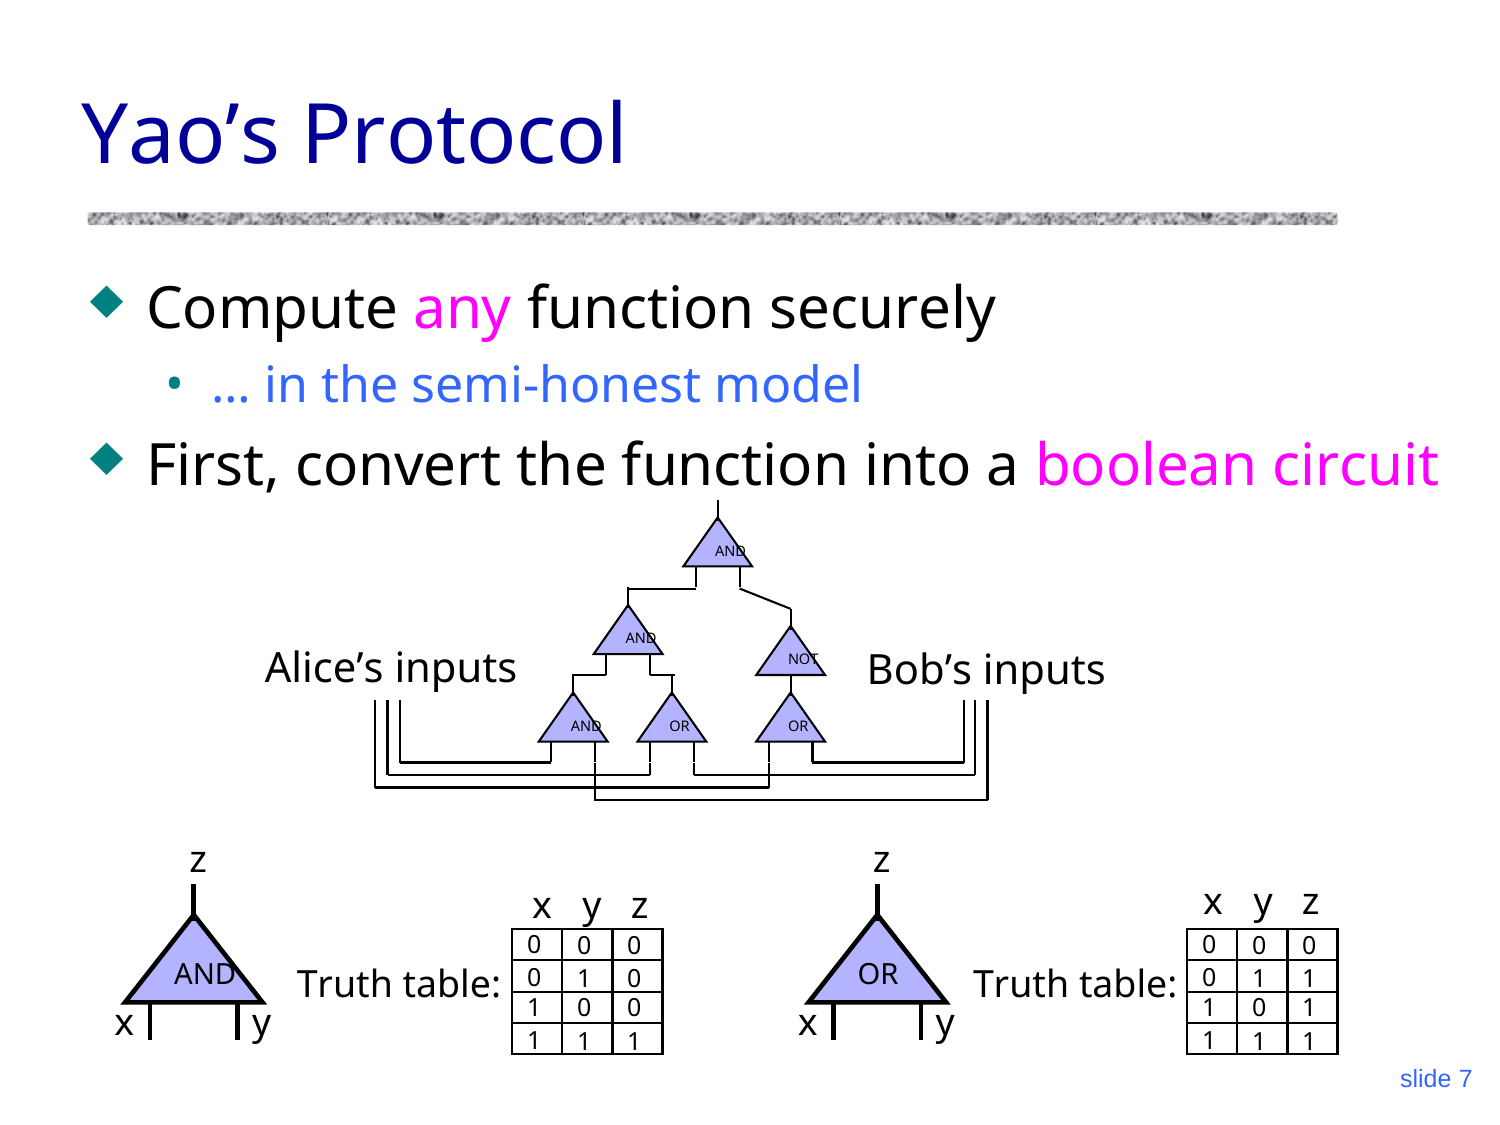

# Yao’s Protocol
Compute any function securely
… in the semi-honest model
First, convert the function into a boolean circuit
AND
AND
NOT
Alice’s inputs
Bob’s inputs
AND
OR
OR
z
z
x
y
z
x
y
z
AND
OR
0
0
0
0
0
0
Truth table:
Truth table:
0
0
1
0
1
1
1
1
0
0
0
1
x
y
x
y
1
1
1
1
1
1
slide 6